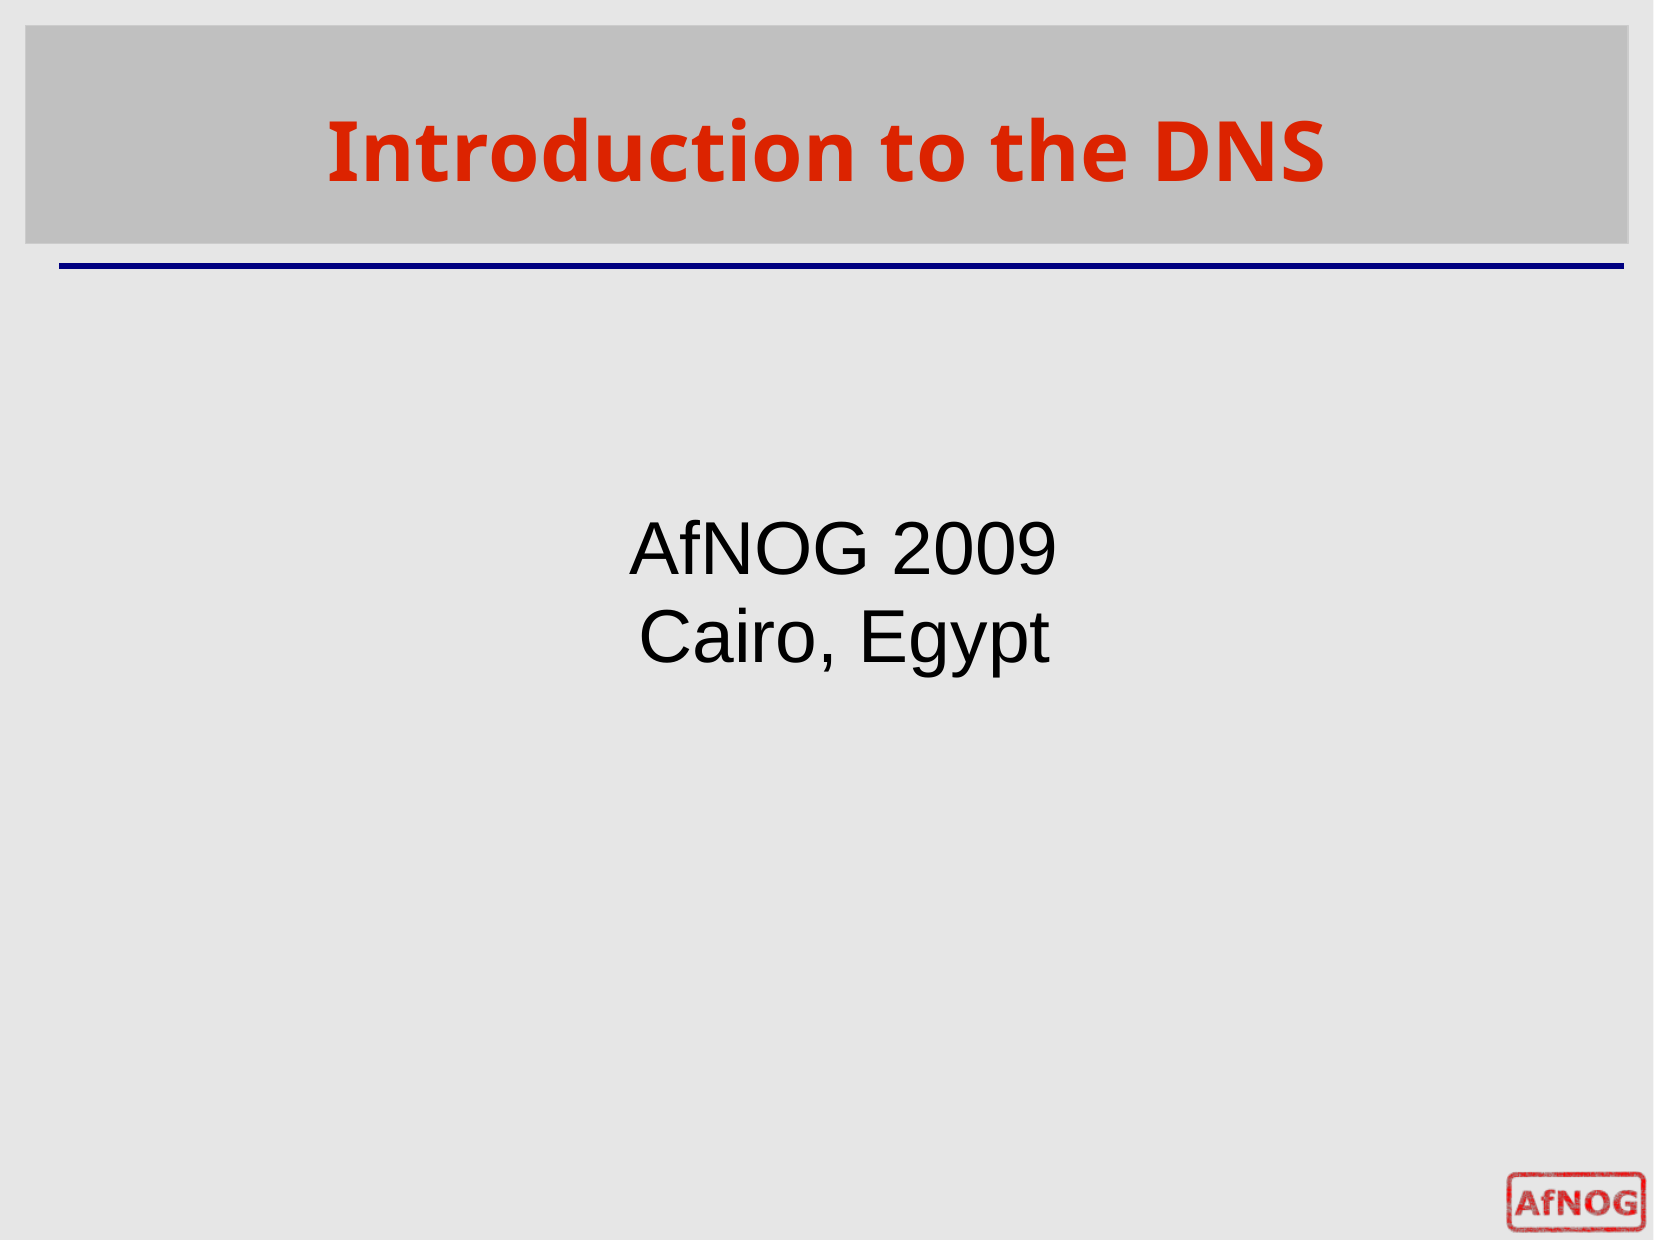

# Introduction to the DNS
AfNOG 2009
Cairo, Egypt